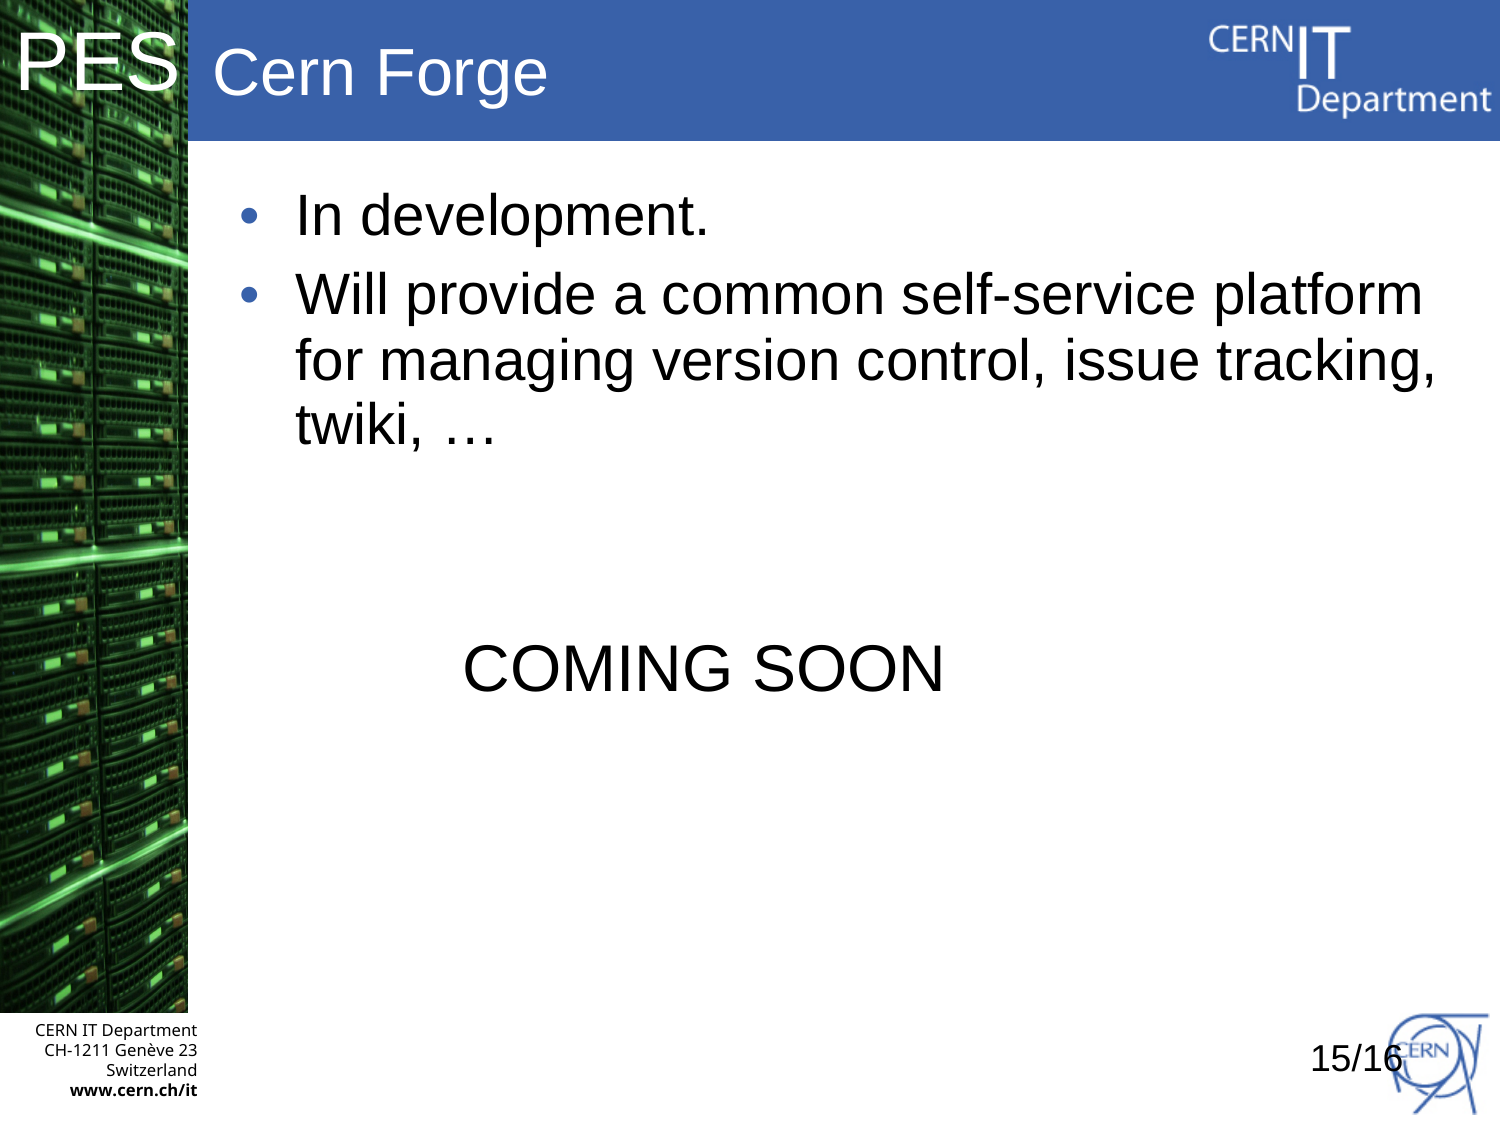

# Cern Forge
In development.
Will provide a common self-service platform for managing version control, issue tracking, twiki, …
COMING SOON